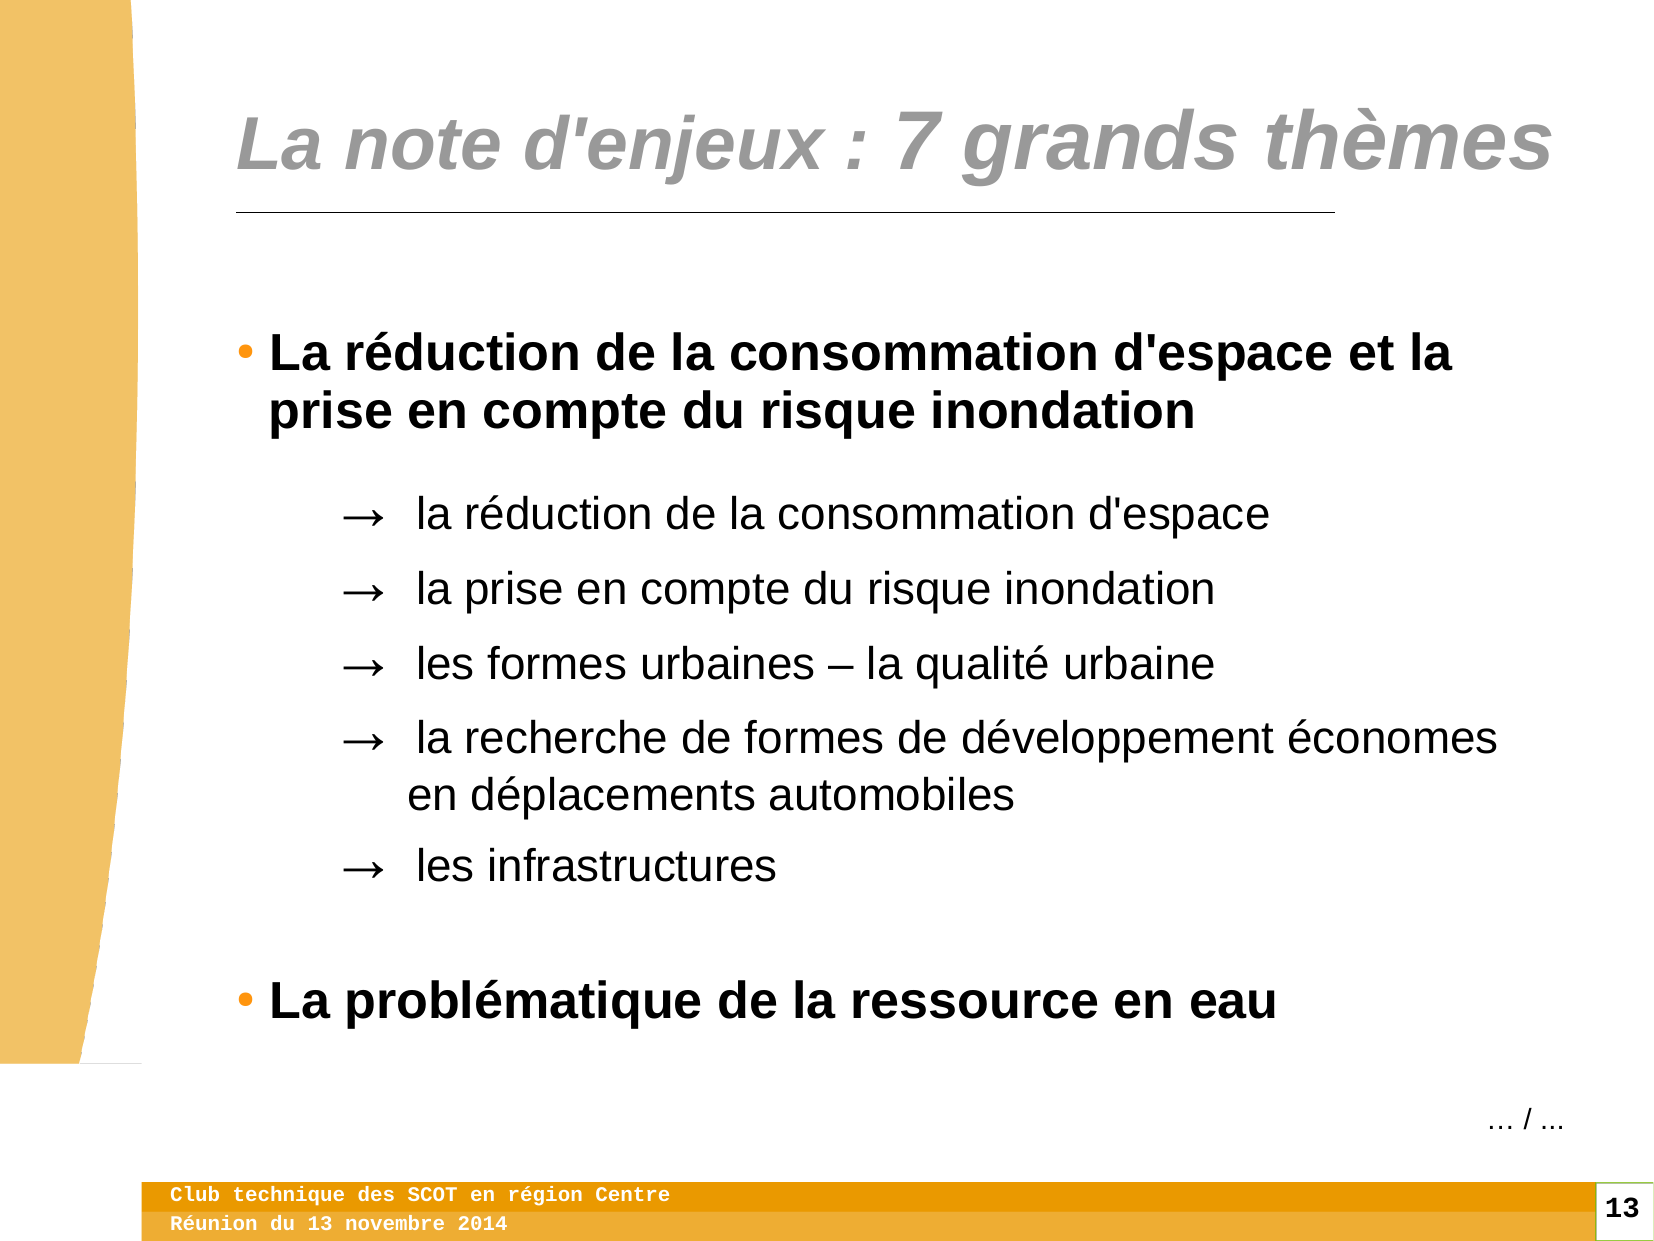

La note d'enjeux : 7 grands thèmes
# La réduction de la consommation d'espace et la prise en compte du risque inondation
→ la réduction de la consommation d'espace
→ la prise en compte du risque inondation
→ les formes urbaines – la qualité urbaine
→ la recherche de formes de développement économes
 en déplacements automobiles
→ les infrastructures
 La problématique de la ressource en eau
… / ...
Club technique des SCOT en région Centre
Réunion du 13 novembre 2014